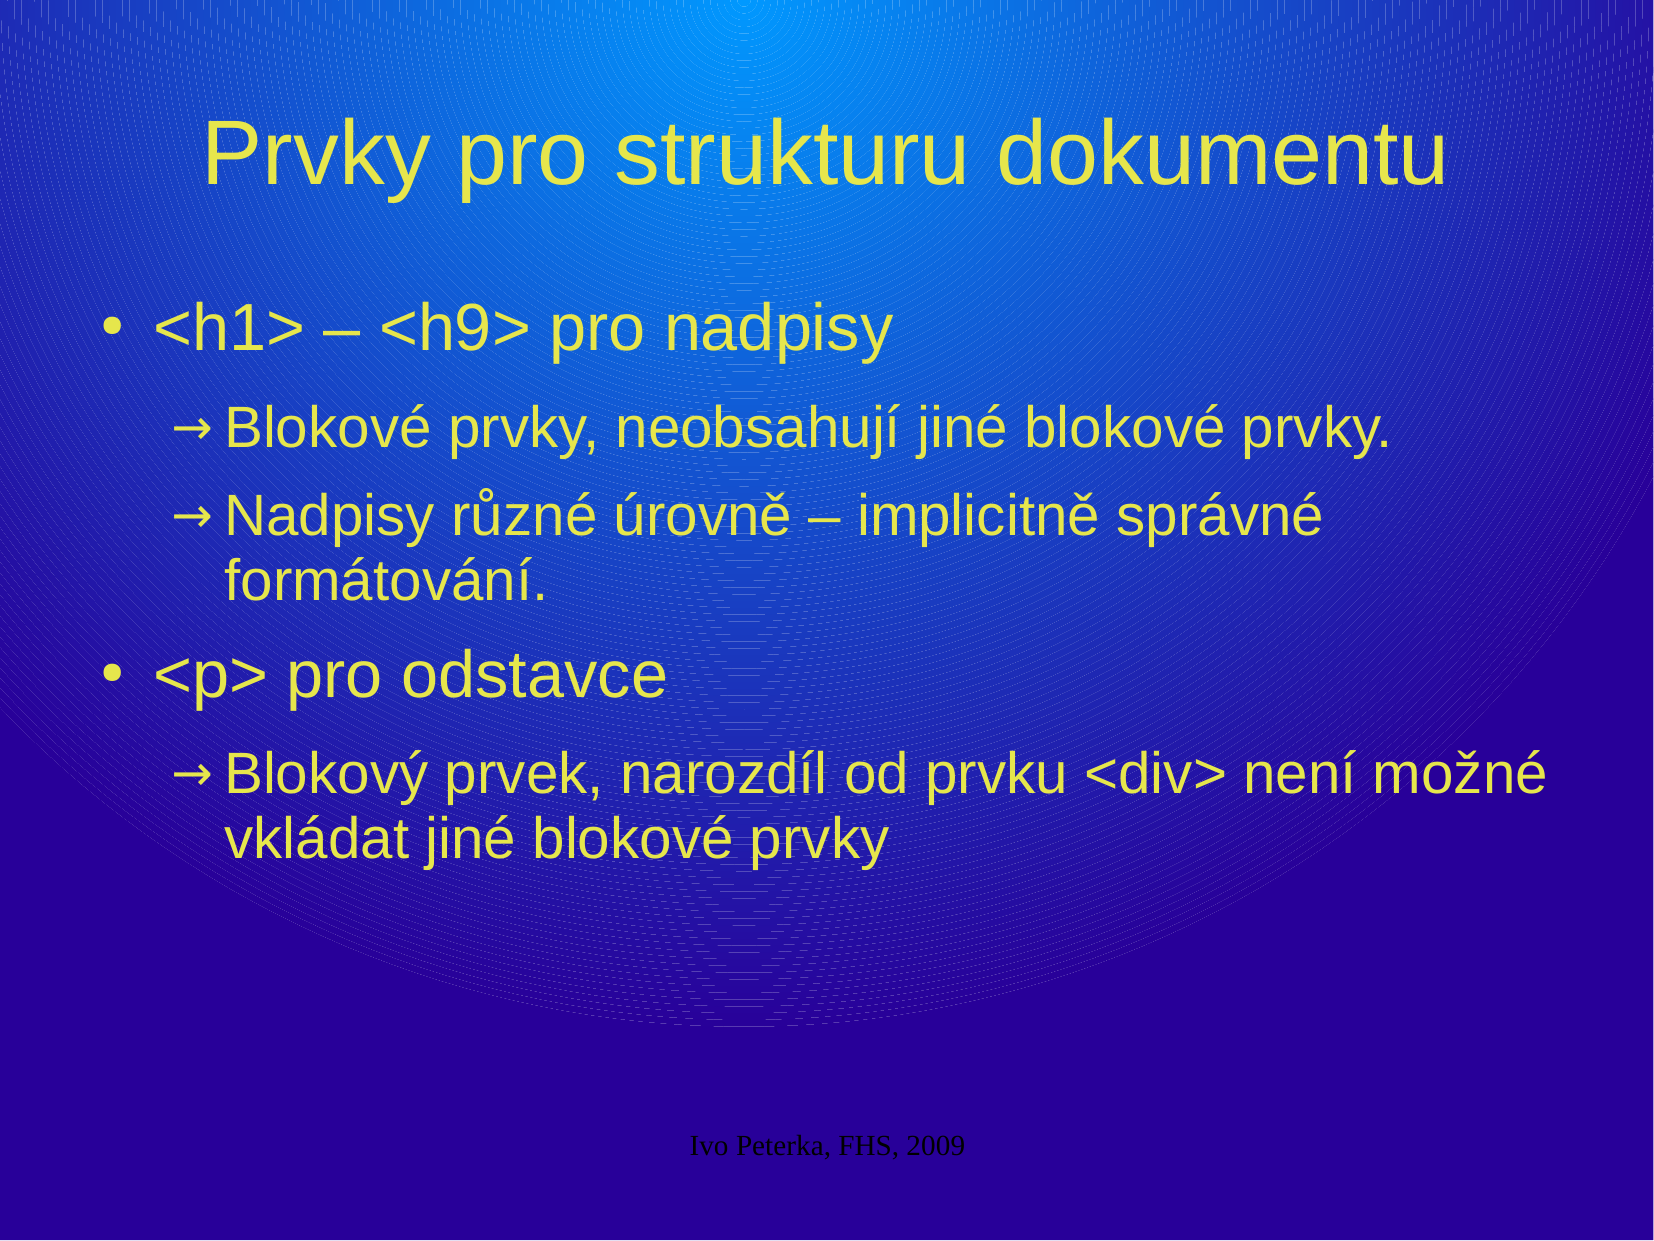

# Prvky pro strukturu dokumentu
<h1> – <h9> pro nadpisy
Blokové prvky, neobsahují jiné blokové prvky.
Nadpisy různé úrovně – implicitně správné formátování.
<p> pro odstavce
Blokový prvek, narozdíl od prvku <div> není možné vkládat jiné blokové prvky